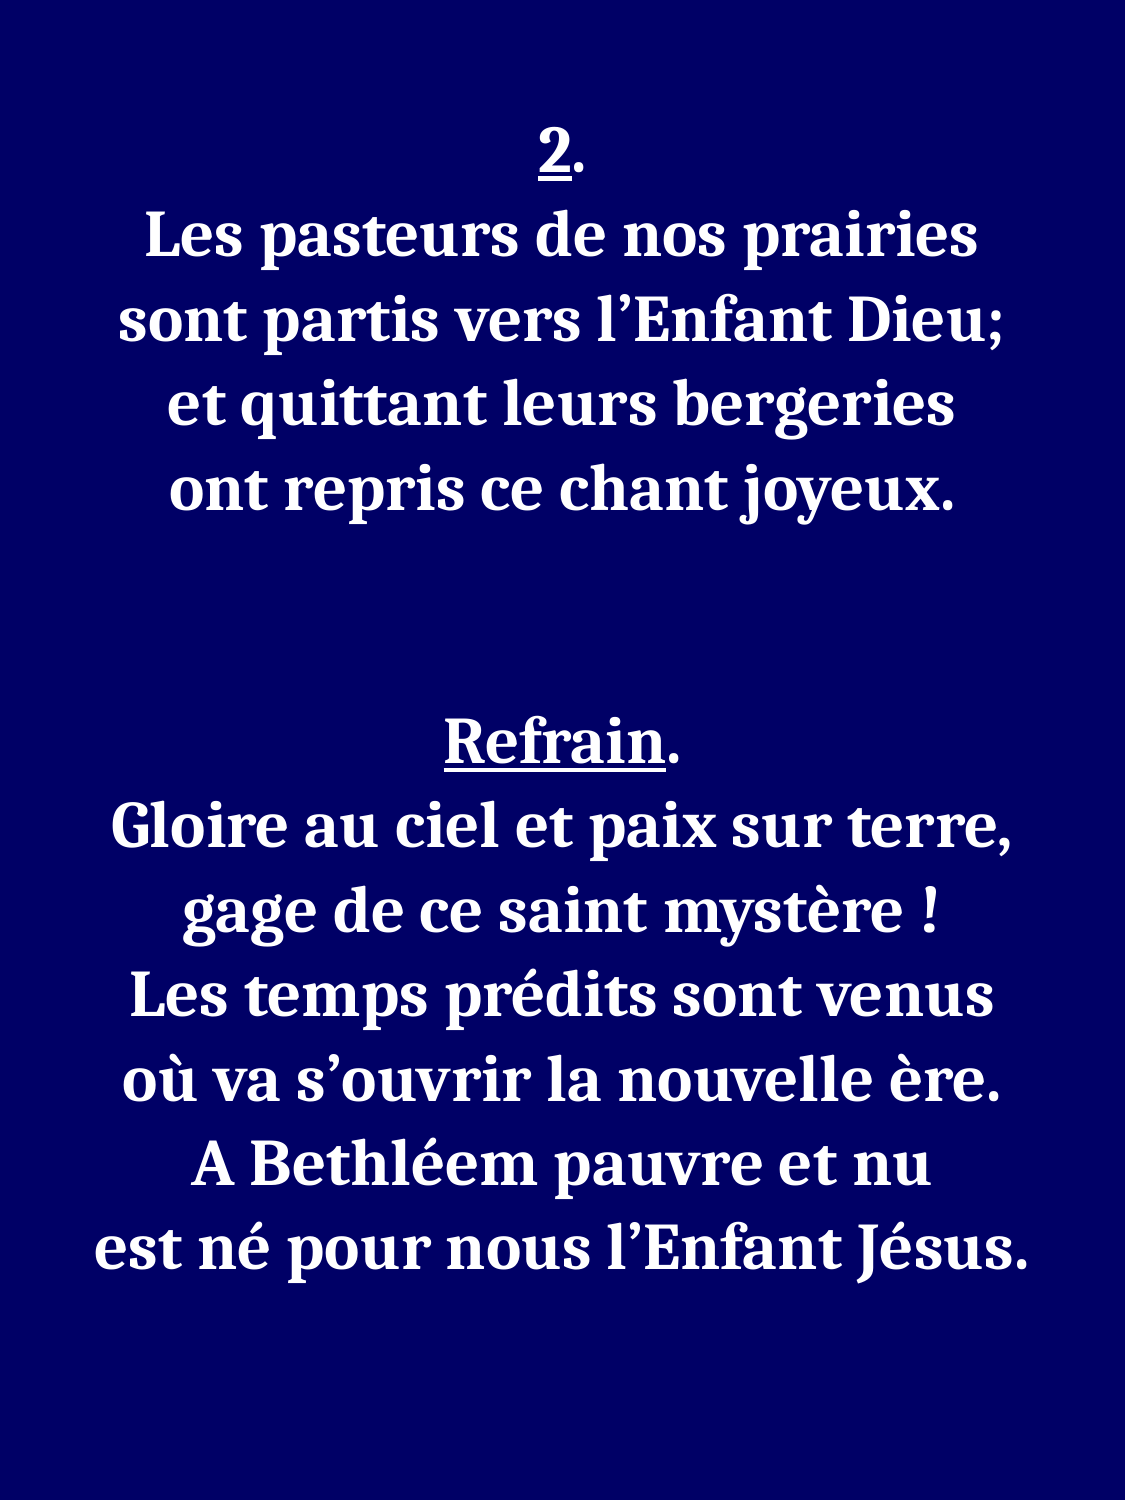

2.
Les pasteurs de nos prairies
sont partis vers l’Enfant Dieu;
et quittant leurs bergeries
ont repris ce chant joyeux.
Refrain.
Gloire au ciel et paix sur terre,
gage de ce saint mystère !
Les temps prédits sont venus
où va s’ouvrir la nouvelle ère.
A Bethléem pauvre et nu
est né pour nous l’Enfant Jésus.